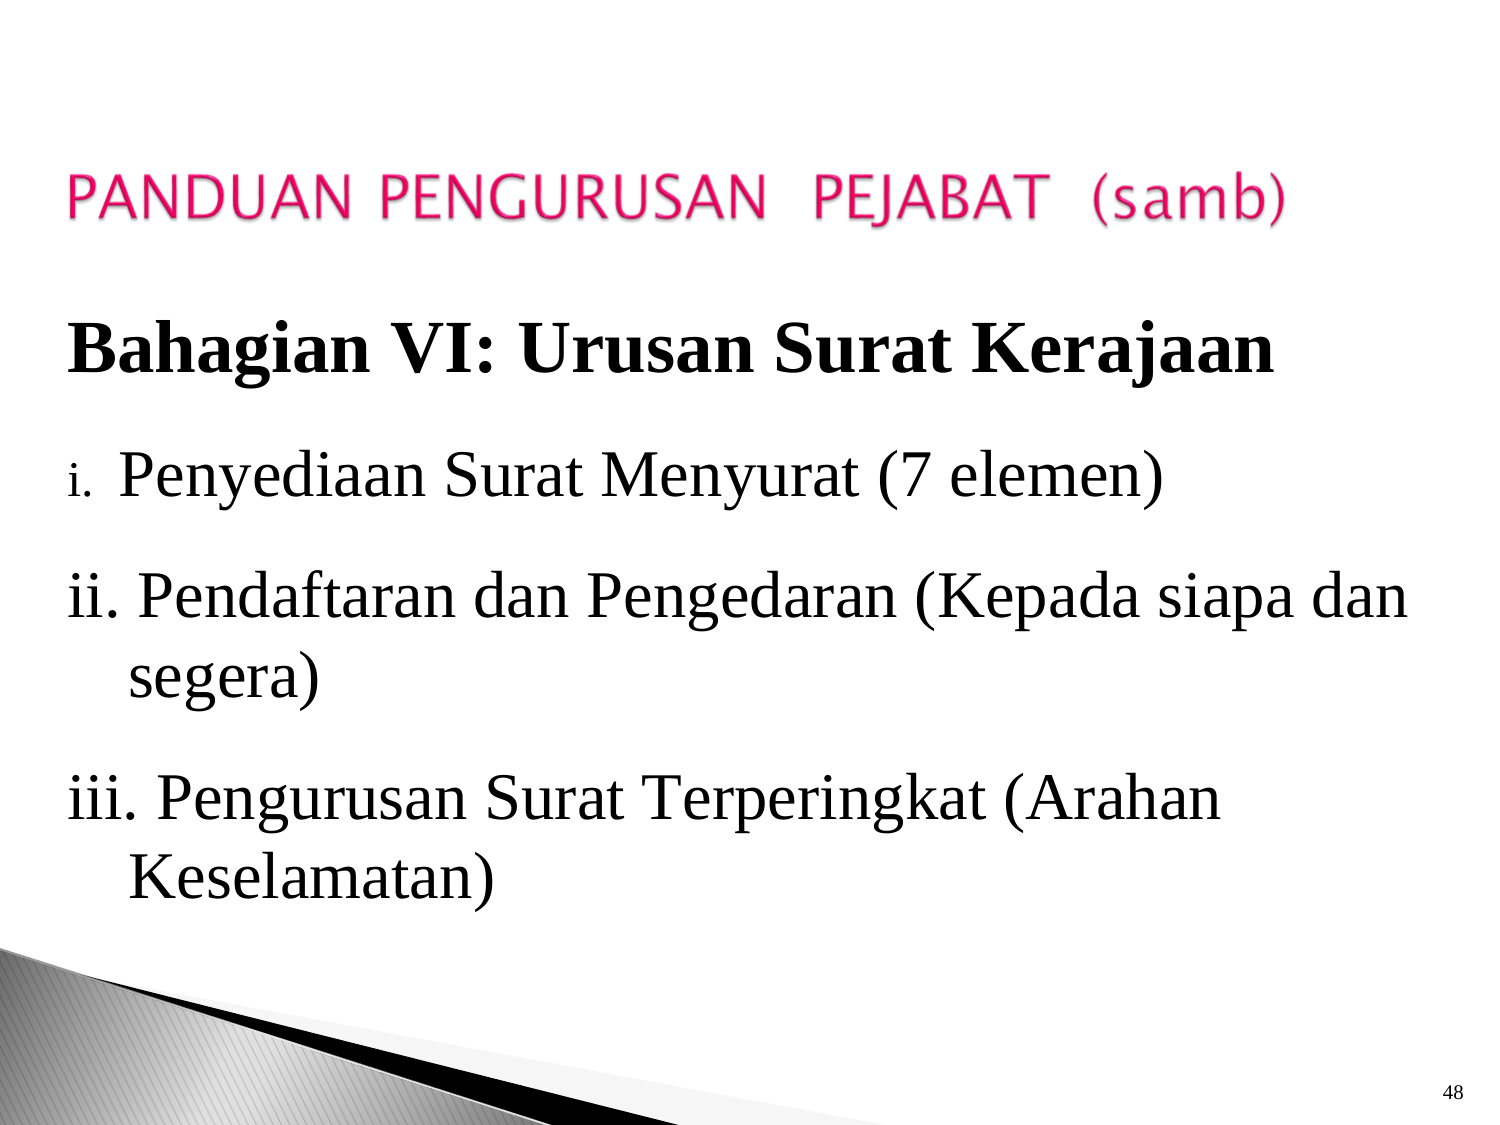

Bahagian VI: Urusan Surat Kerajaan
i. Penyediaan Surat Menyurat (7 elemen)
ii. Pendaftaran dan Pengedaran (Kepada siapa dan segera)
iii. Pengurusan Surat Terperingkat (Arahan Keselamatan)